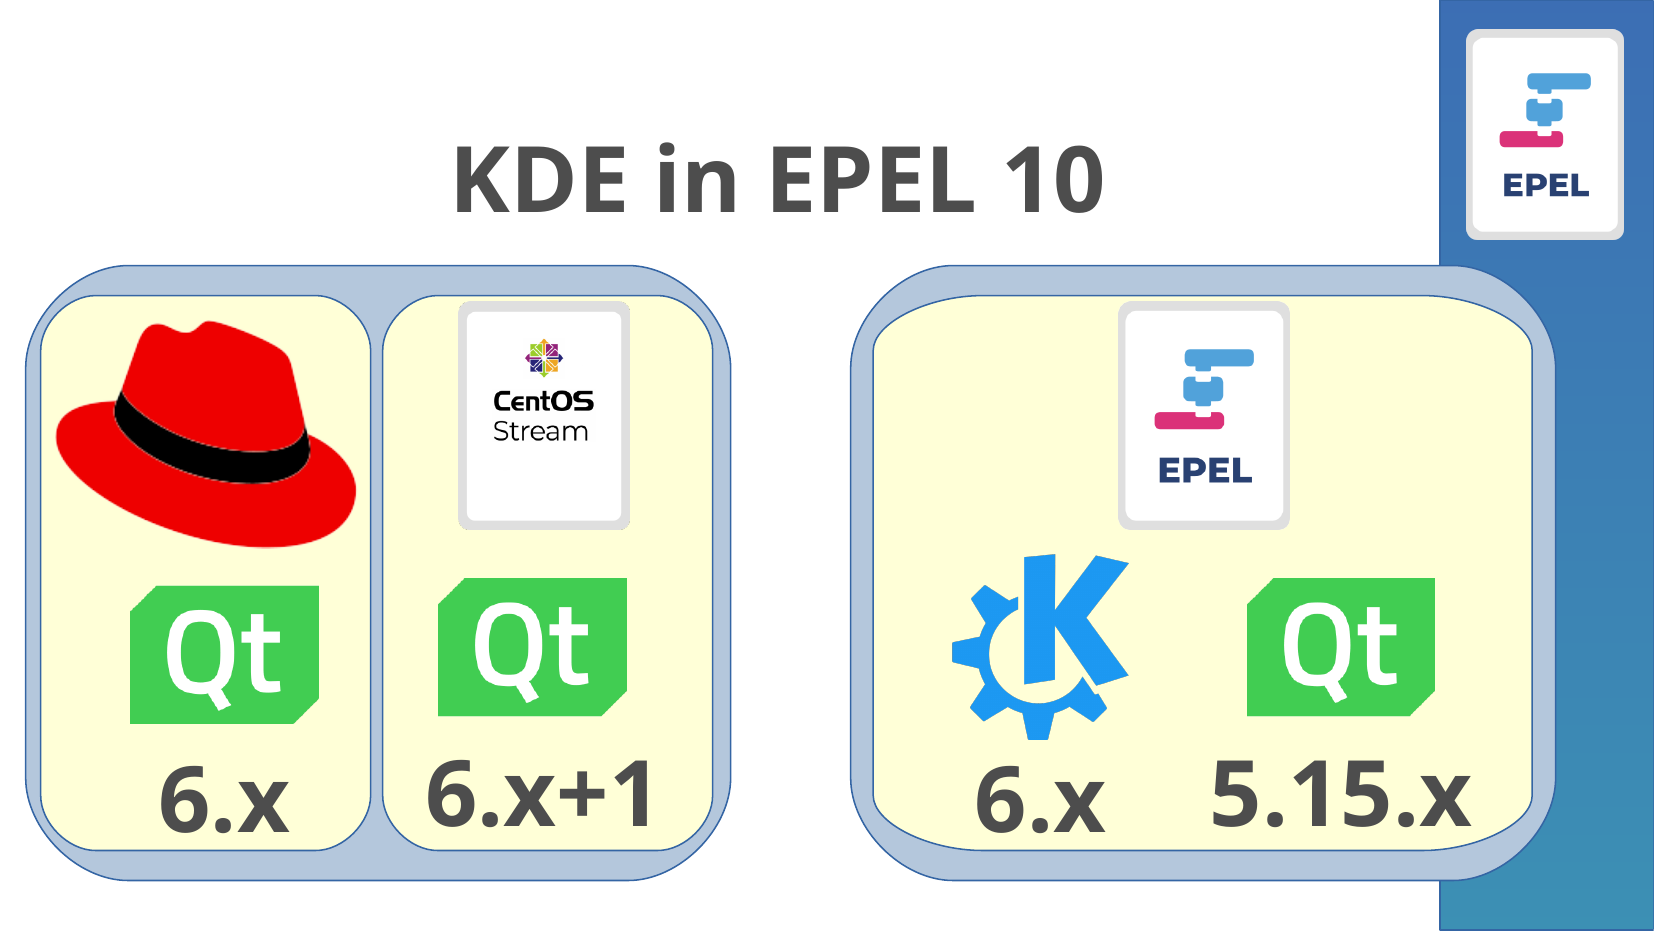

KDE in EPEL 10
6.x
6.x
6.x+1
5.15.x